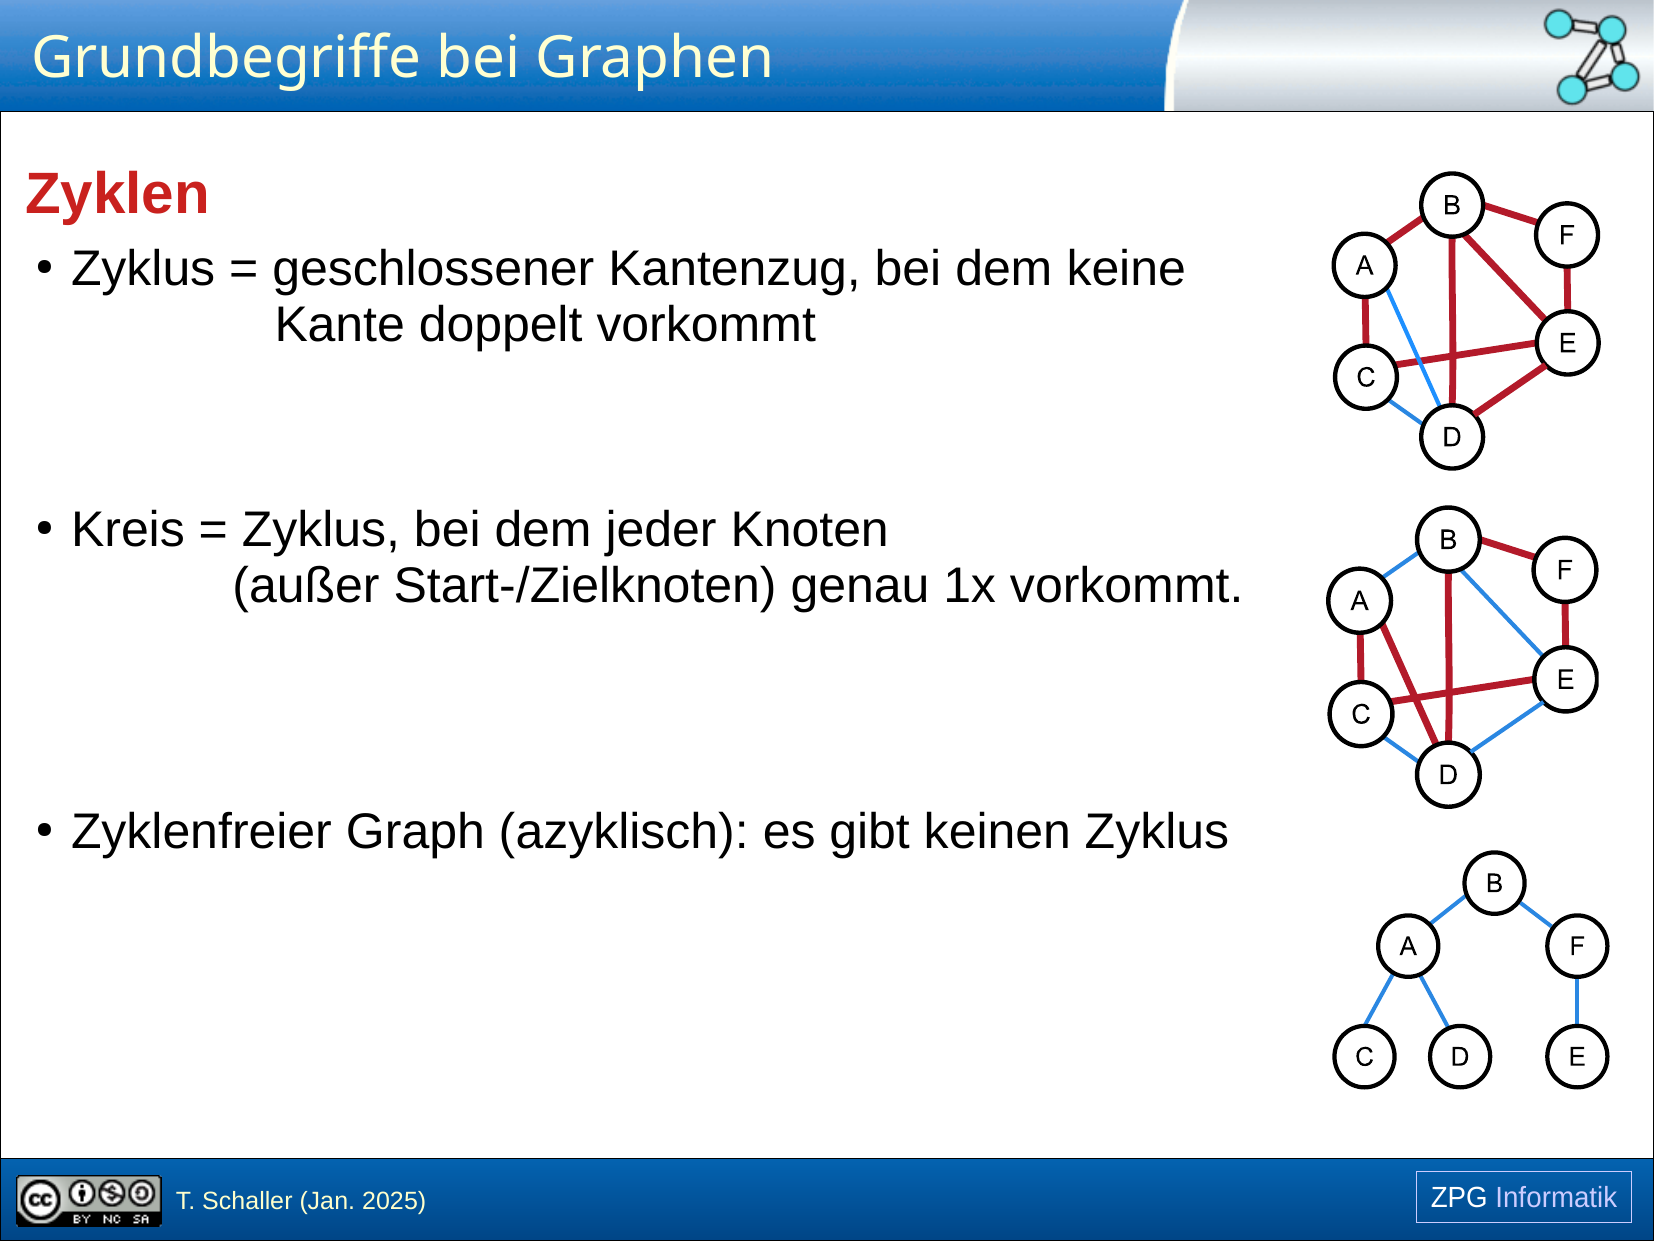

# Grundbegriffe bei Graphen
Zyklen
Zyklus = geschlossener Kantenzug, bei dem keine
		 Kante doppelt vorkommt
Kreis = Zyklus, bei dem jeder Knoten
		 (außer Start-/Zielknoten) genau 1x vorkommt.
Zyklenfreier Graph (azyklisch): es gibt keinen Zyklus
5